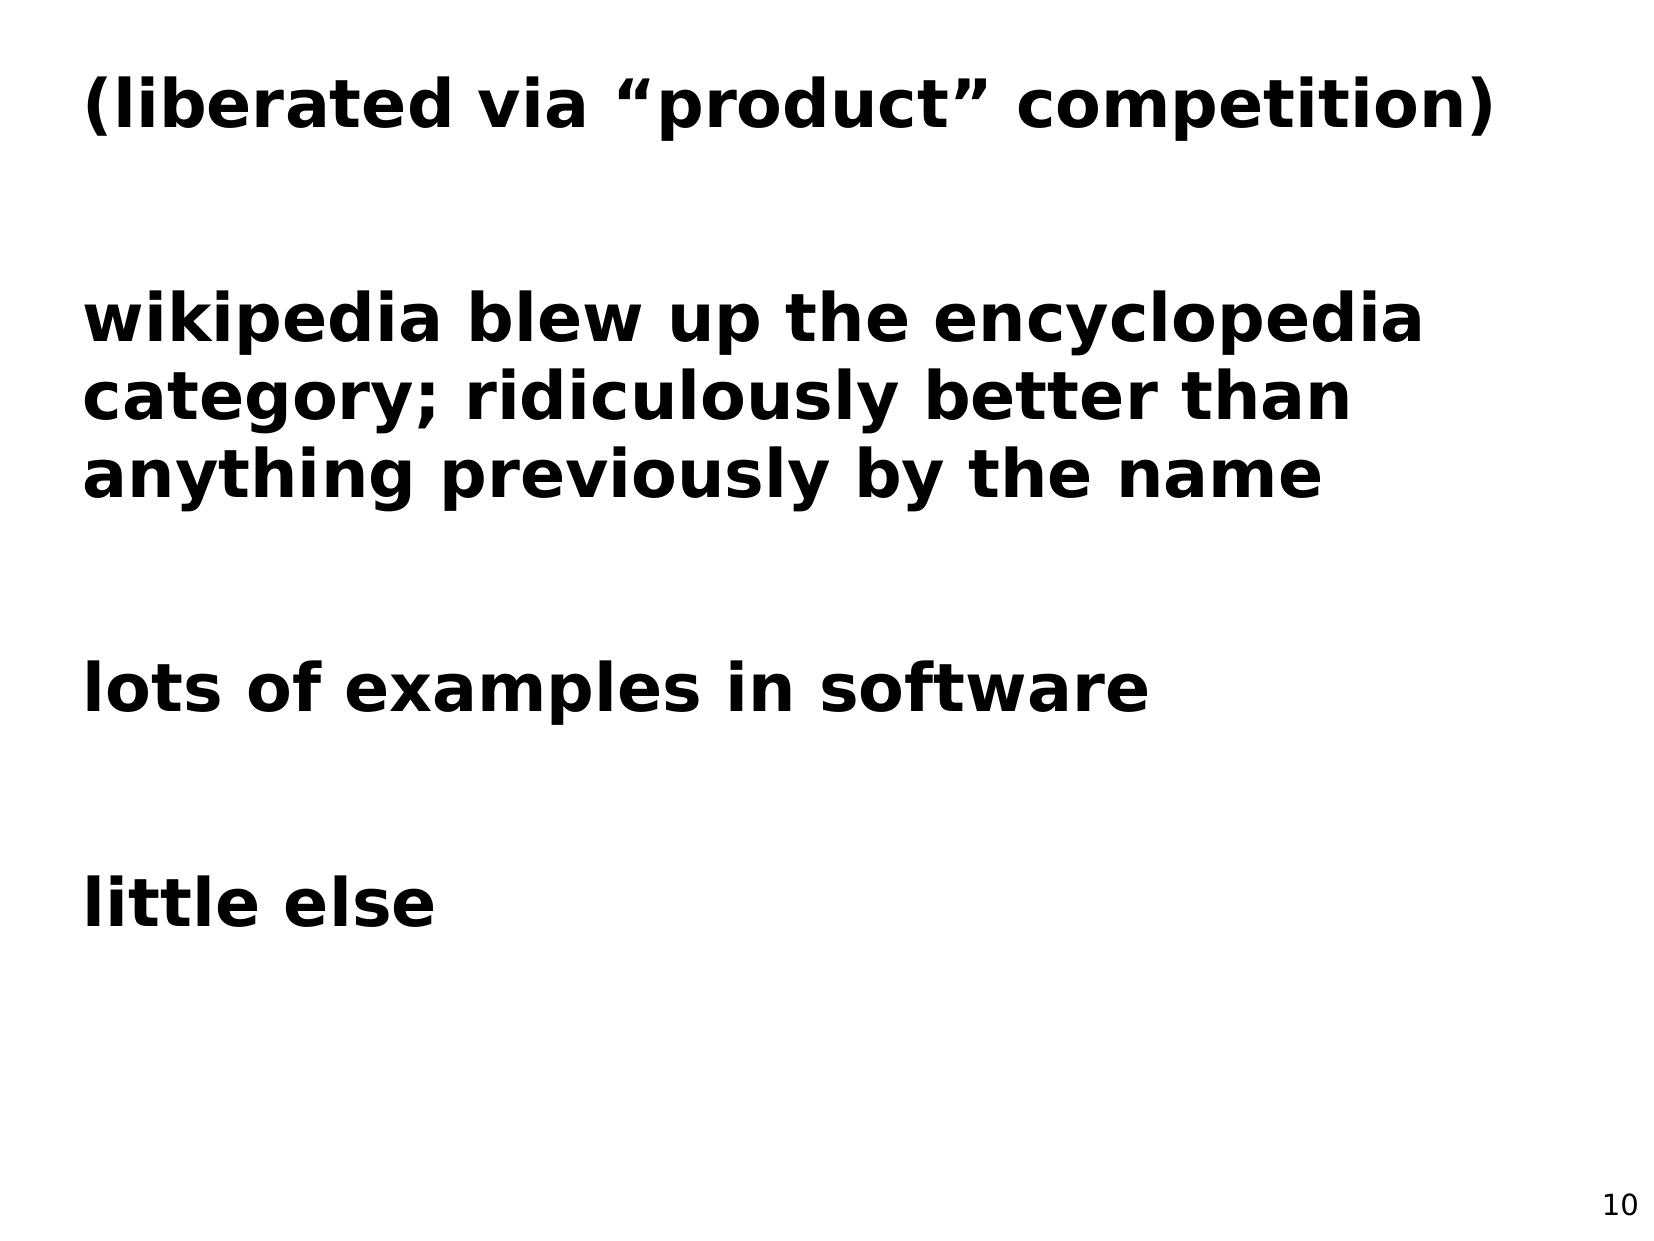

# (liberated via “product” competition)
wikipedia blew up the encyclopedia category; ridiculously better than anything previously by the name
lots of examples in software
little else